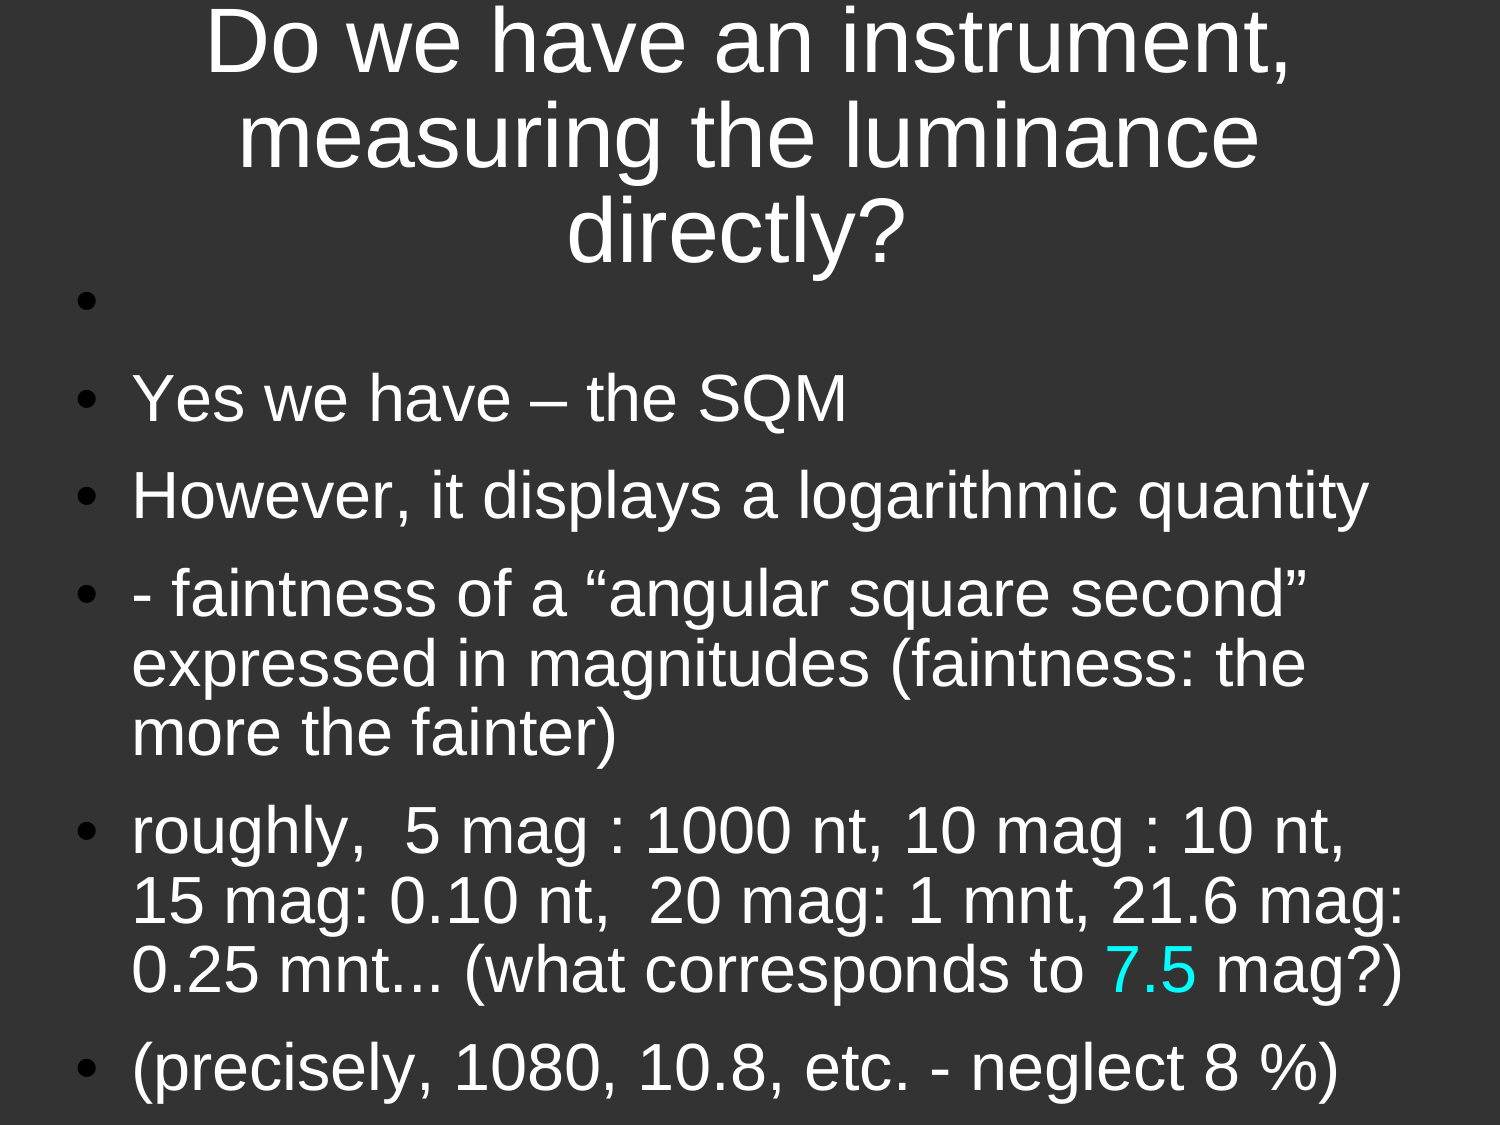

# Do we have an instrument, measuring the luminance directly?
Yes we have – the SQM
However, it displays a logarithmic quantity
- faintness of a “angular square second” expressed in magnitudes (faintness: the more the fainter)
roughly, 5 mag : 1000 nt, 10 mag : 10 nt, 15 mag: 0.10 nt, 20 mag: 1 mnt, 21.6 mag: 0.25 mnt... (what corresponds to 7.5 mag?)
(precisely, 1080, 10.8, etc. - neglect 8 %)